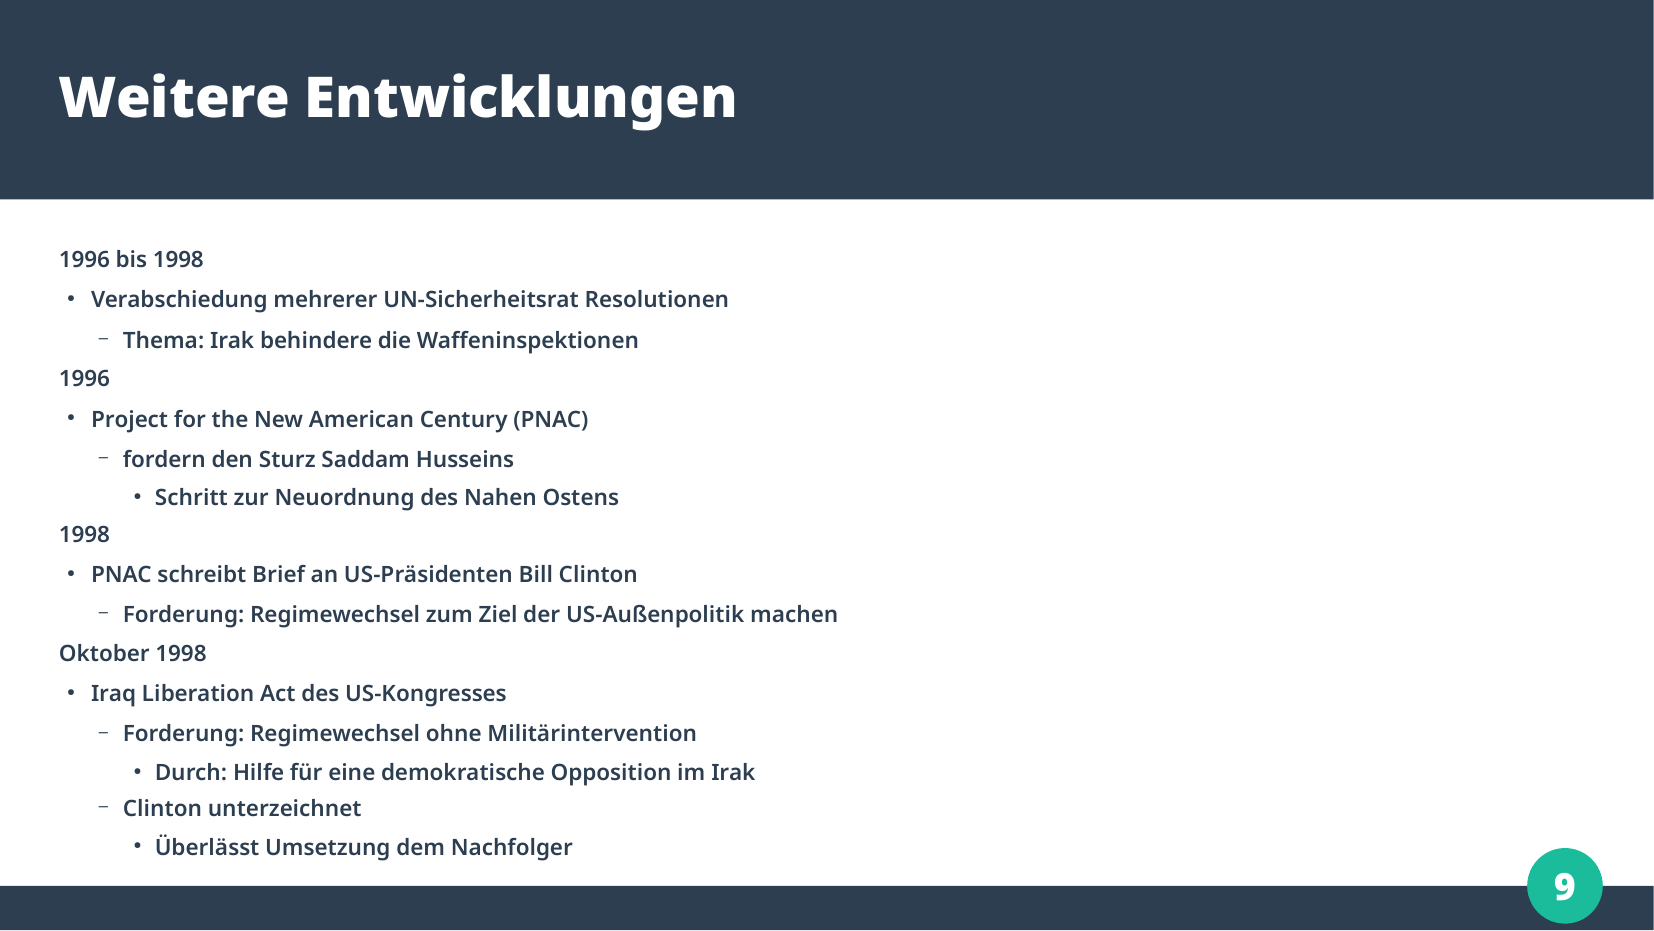

# Weitere Entwicklungen
1996 bis 1998
Verabschiedung mehrerer UN-Sicherheitsrat Resolutionen
Thema: Irak behindere die Waffeninspektionen
1996
Project for the New American Century (PNAC)
fordern den Sturz Saddam Husseins
Schritt zur Neuordnung des Nahen Ostens
1998
PNAC schreibt Brief an US-Präsidenten Bill Clinton
Forderung: Regimewechsel zum Ziel der US-Außenpolitik machen
Oktober 1998
Iraq Liberation Act des US-Kongresses
Forderung: Regimewechsel ohne Militärintervention
Durch: Hilfe für eine demokratische Opposition im Irak
Clinton unterzeichnet
Überlässt Umsetzung dem Nachfolger